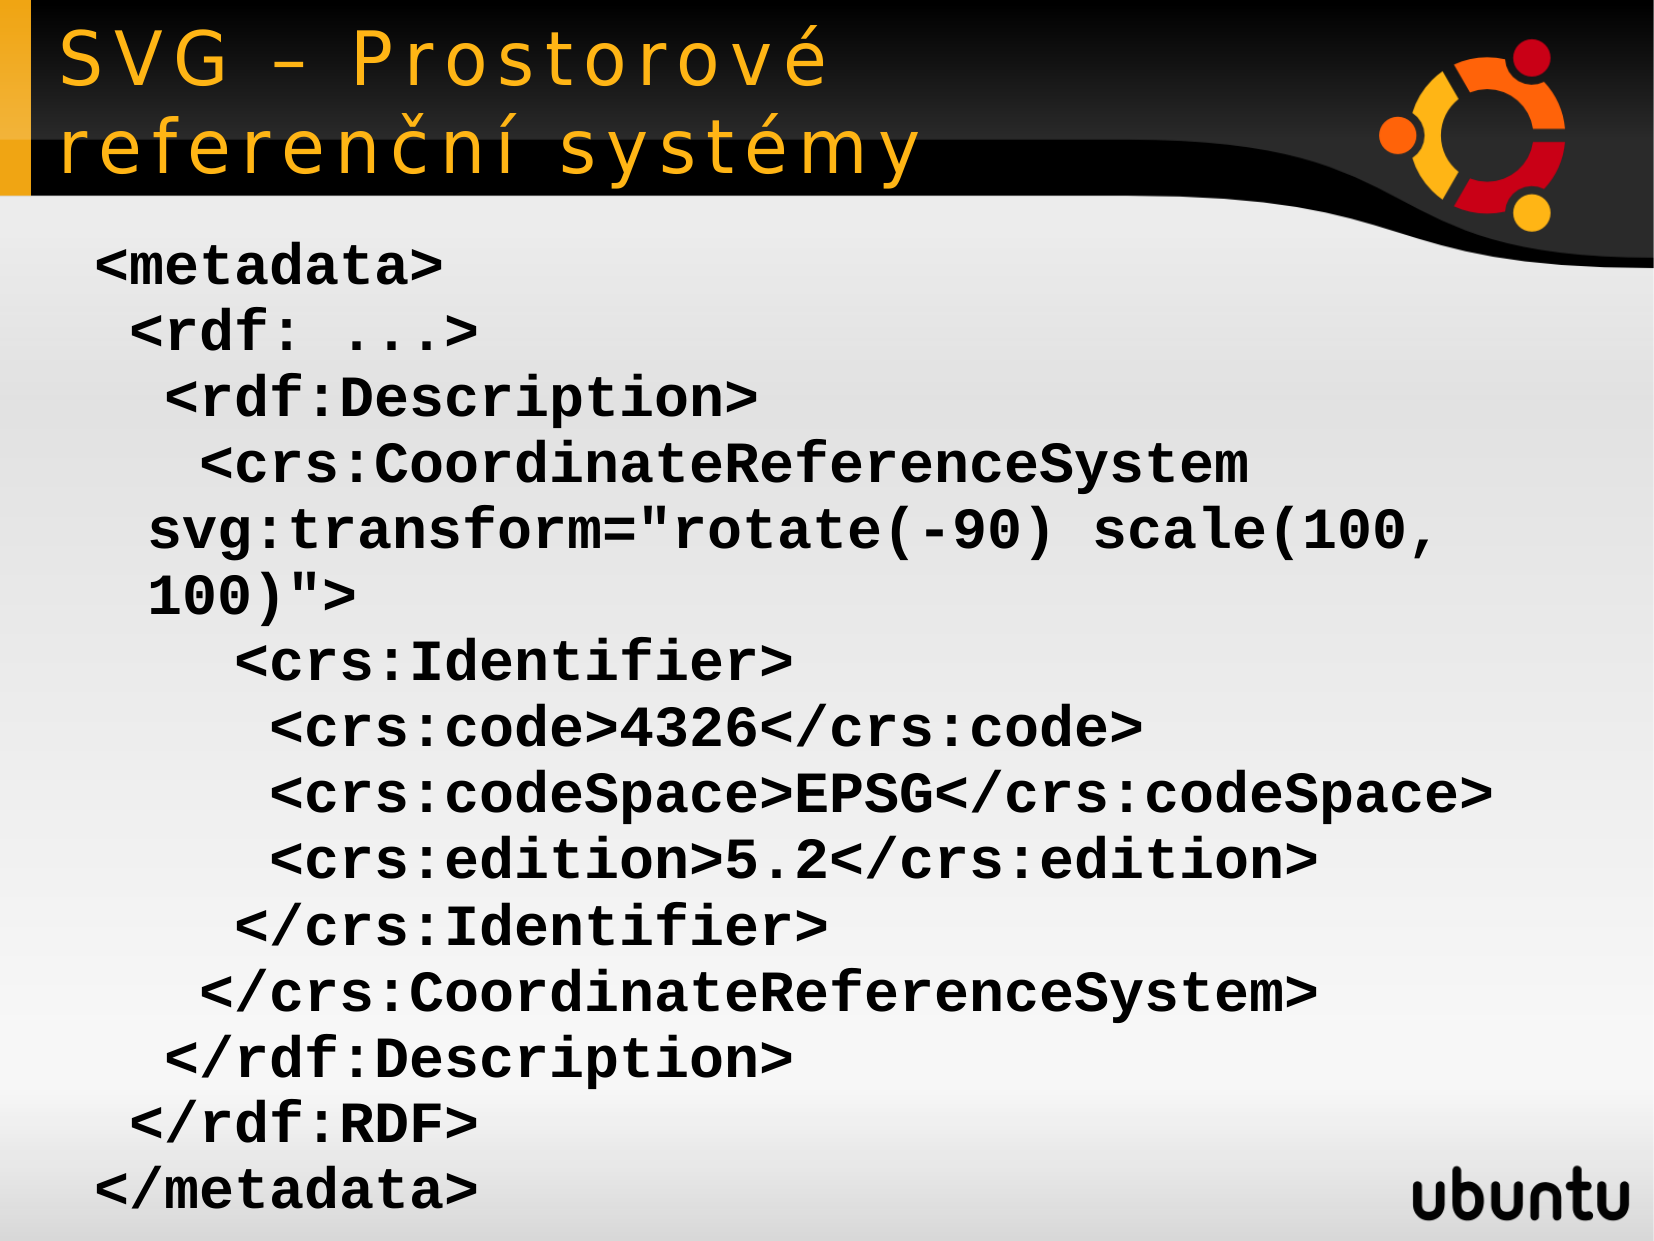

# SVG – Prostorové referenční systémy
<metadata>
 <rdf: ...>
 <rdf:Description>
 <crs:CoordinateReferenceSystem svg:transform="rotate(-90) scale(100, 100)">
 <crs:Identifier>
 <crs:code>4326</crs:code>
 <crs:codeSpace>EPSG</crs:codeSpace>
 <crs:edition>5.2</crs:edition>
 </crs:Identifier>
 </crs:CoordinateReferenceSystem>
 </rdf:Description>
 </rdf:RDF>
</metadata>